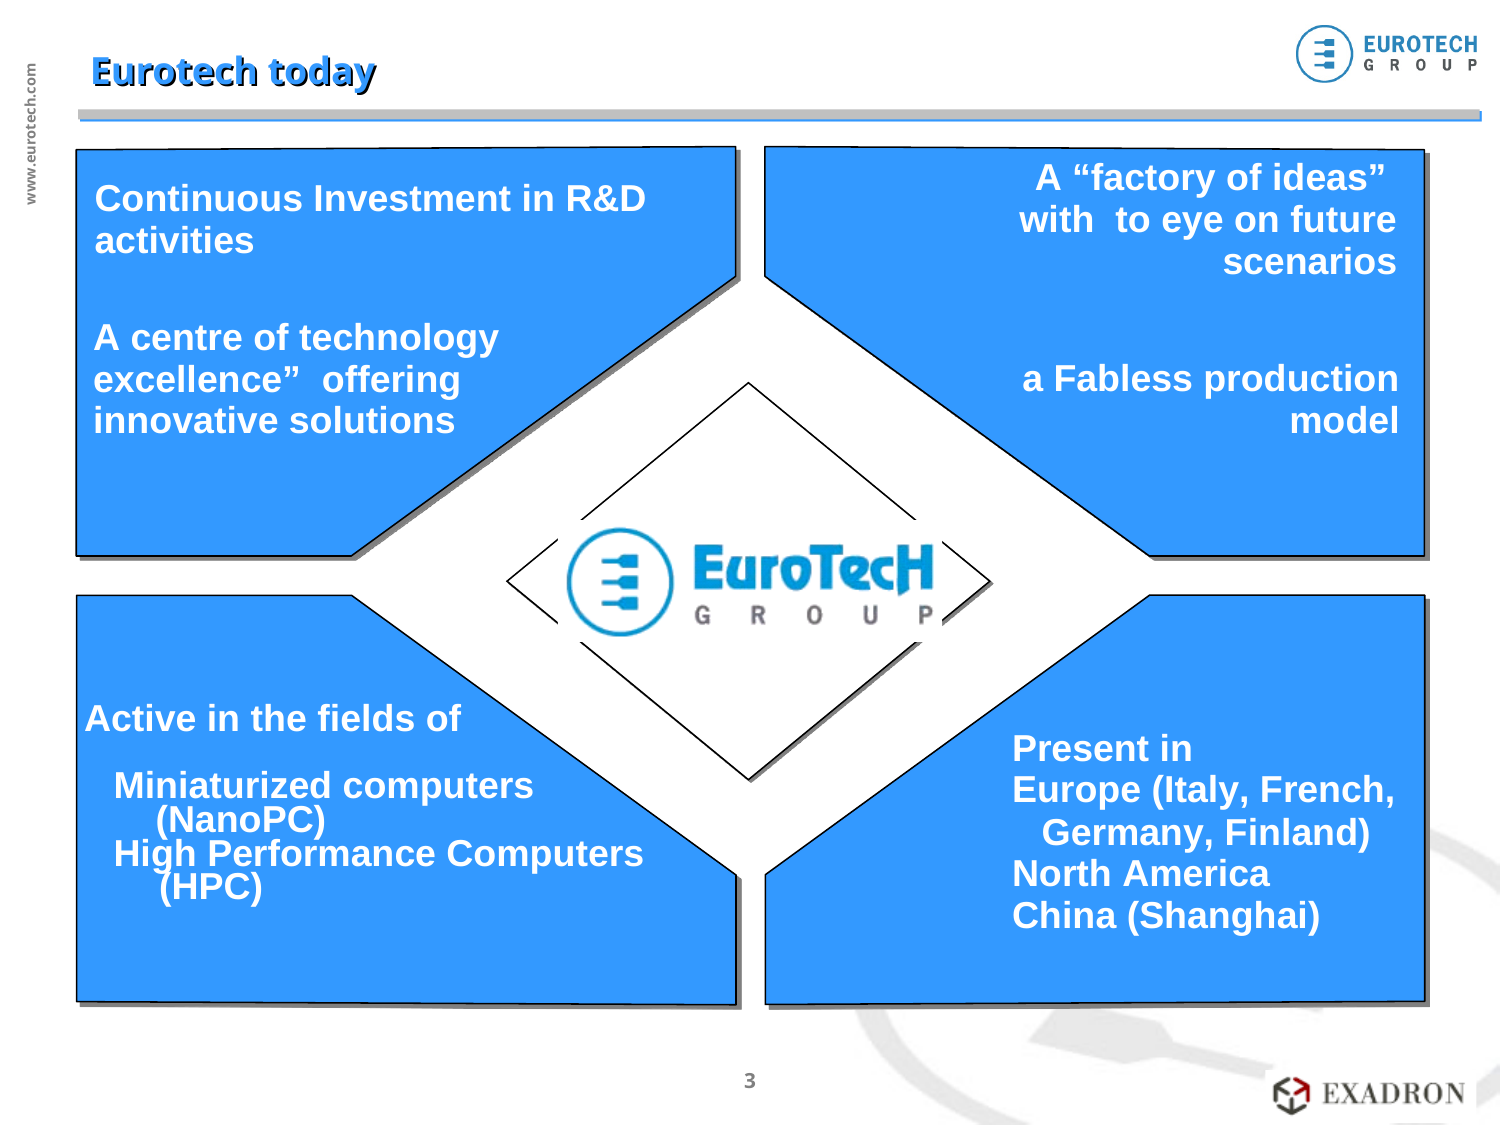

# Eurotech today
A “factory of ideas” with to eye on future scenarios
Continuous Investment in R&D activities
A centre of technology
excellence” offering
innovative solutions
a Fabless production model
Active in the fields of
Miniaturized computers
 (NanoPC)
High Performance Computers (HPC)
Present in
Europe (Italy, French, Germany, Finland)
North America
China (Shanghai)